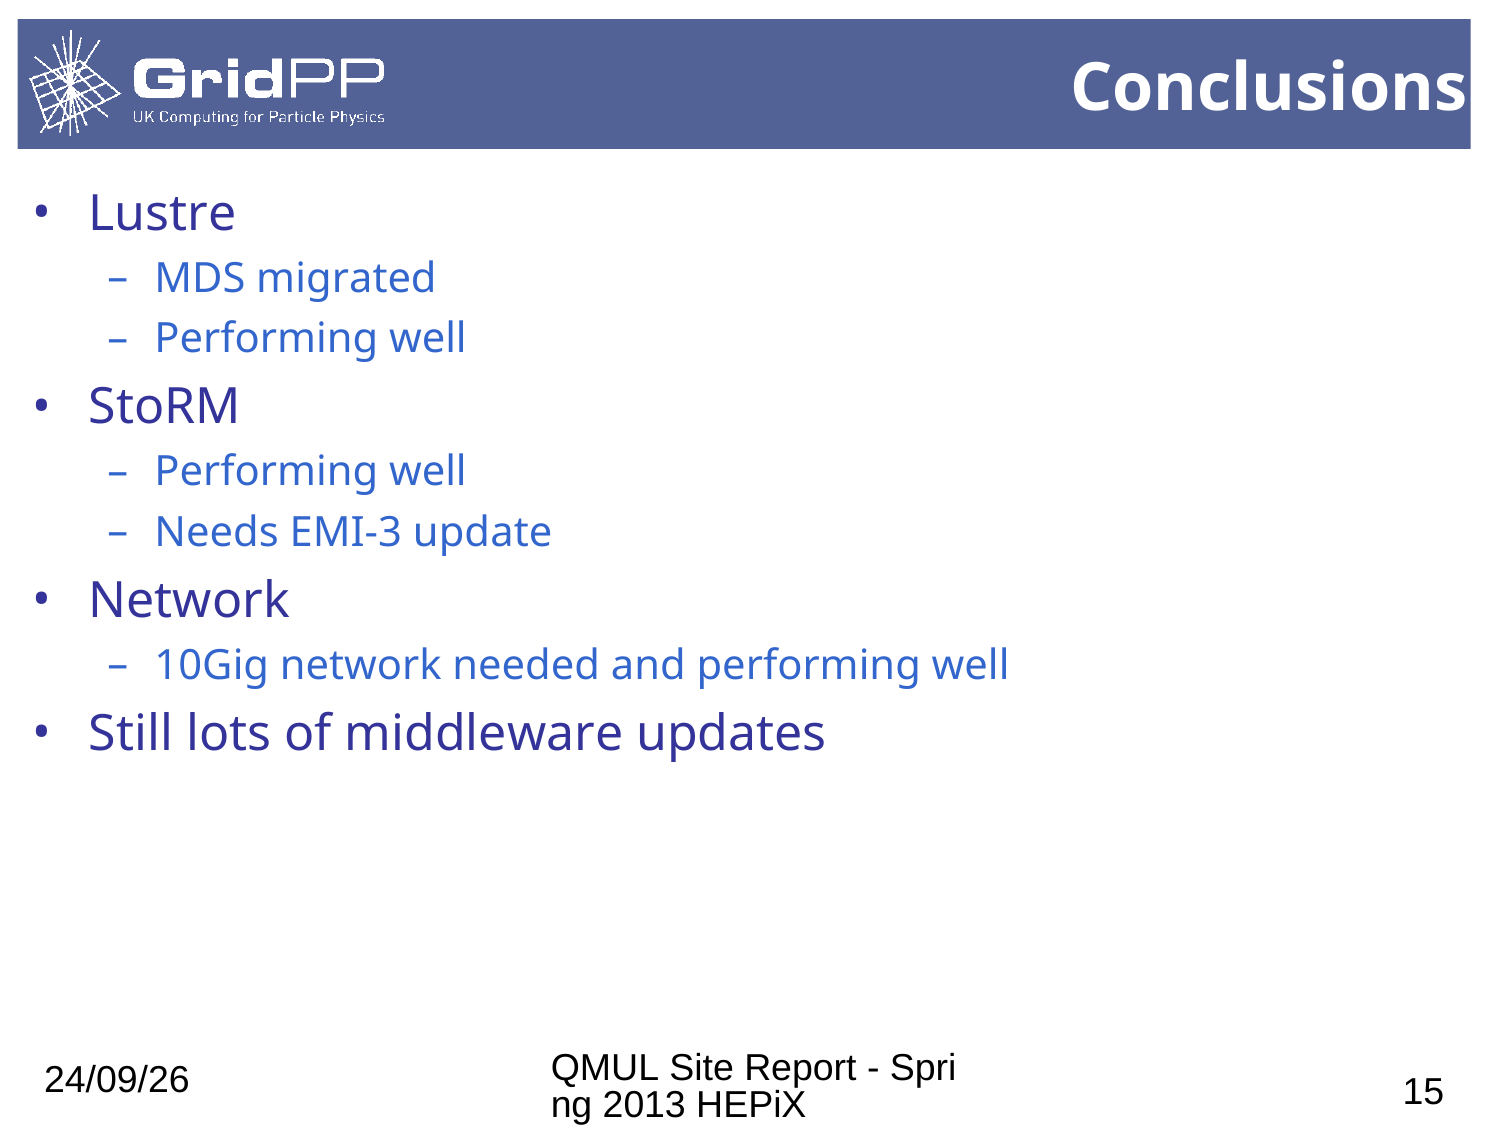

# Conclusions
Lustre
MDS migrated
Performing well
StoRM
Performing well
Needs EMI-3 update
Network
10Gig network needed and performing well
Still lots of middleware updates
QMUL Site Report - Spring 2013 HEPiX
15